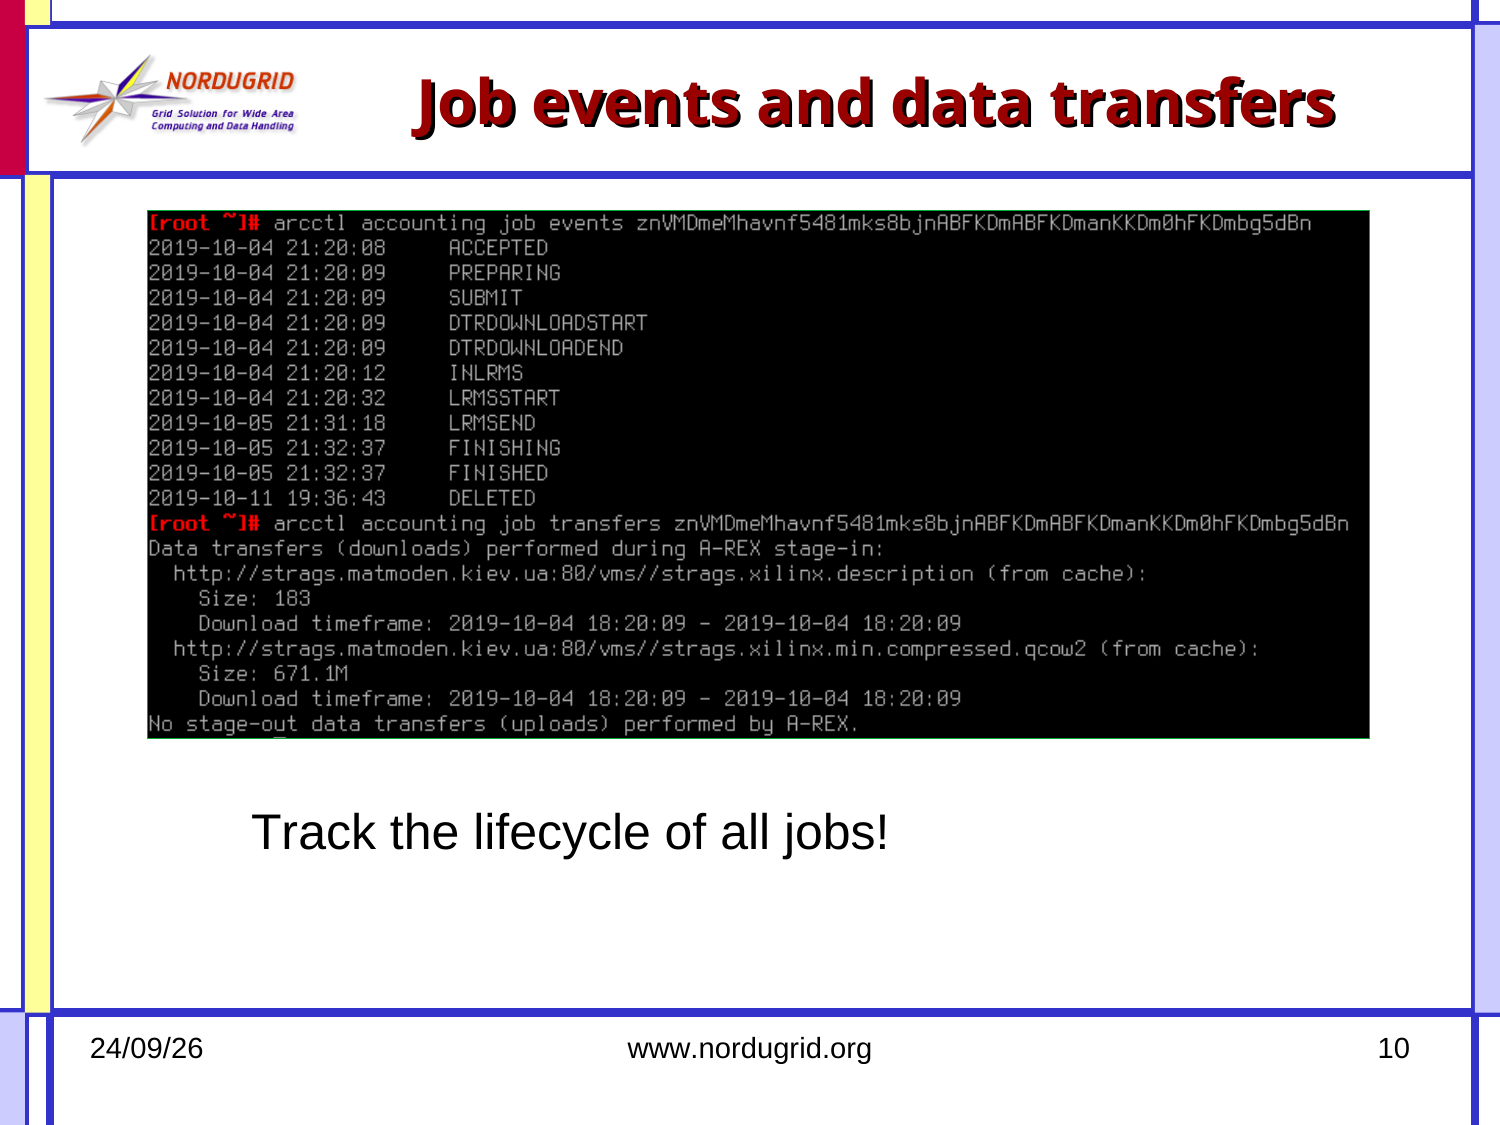

# Job events and data transfers
Track the lifecycle of all jobs!
www.nordugrid.org
10